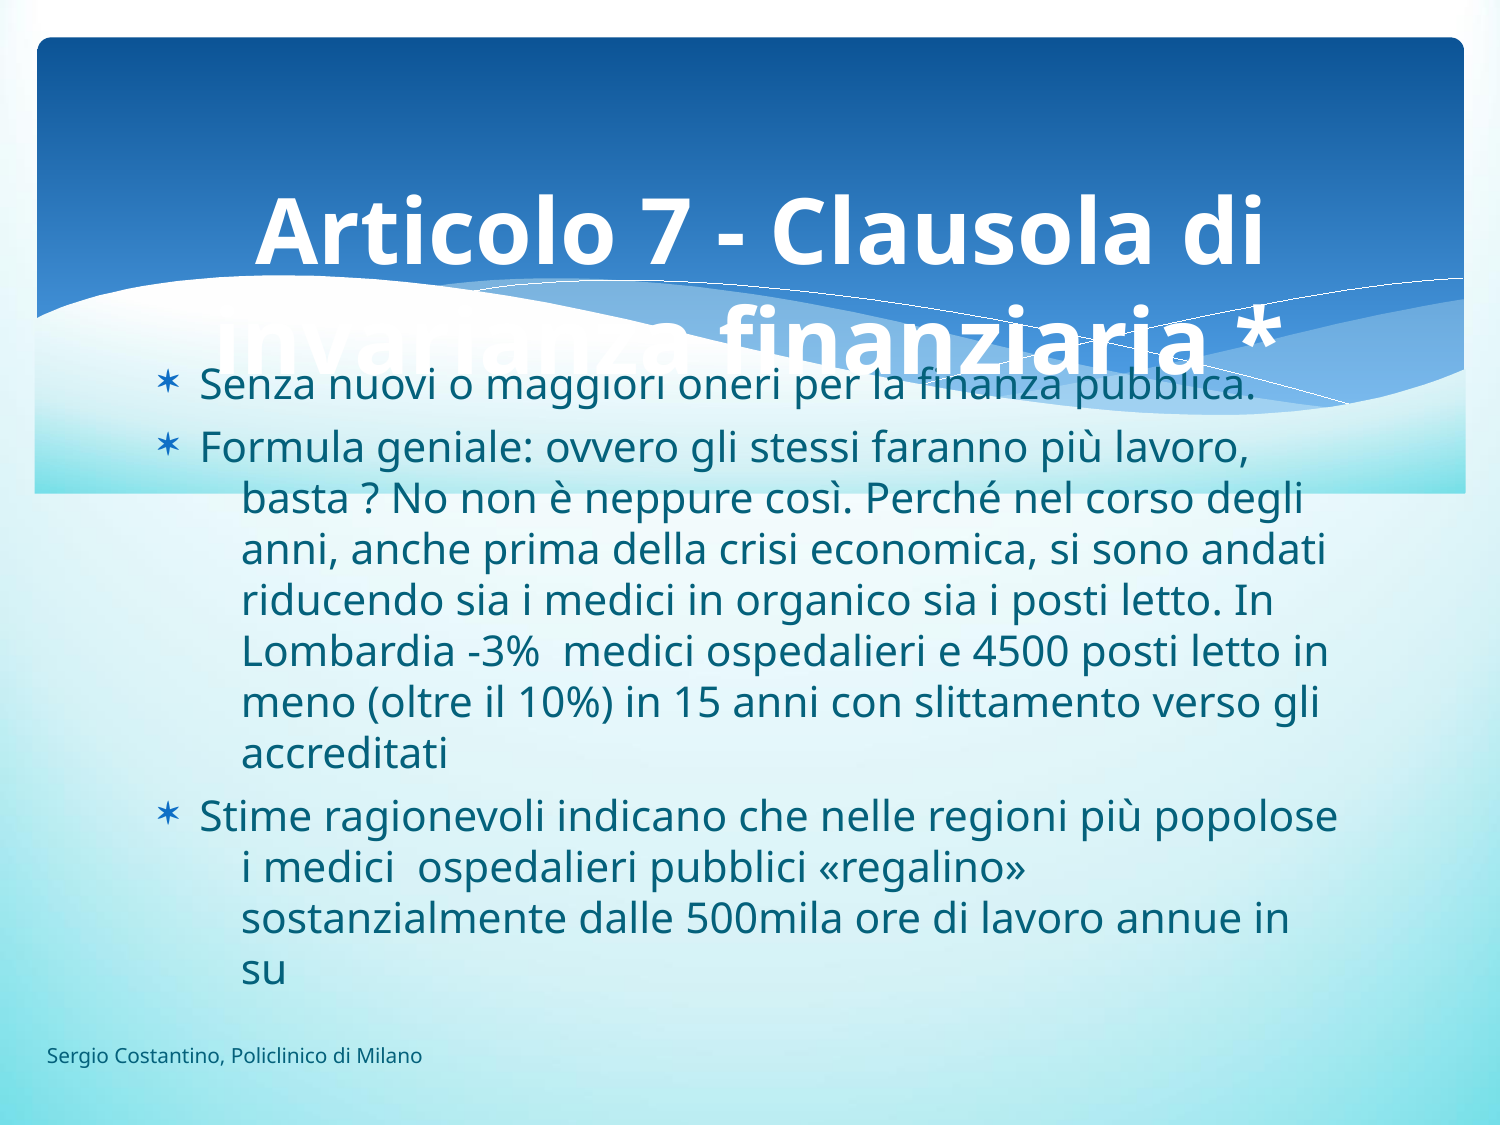

Articolo 7 - Clausola di invarianza finanziaria *
# Senza nuovi o maggiori oneri per la finanza pubblica.
Formula geniale: ovvero gli stessi faranno più lavoro, basta ? No non è neppure così. Perché nel corso degli anni, anche prima della crisi economica, si sono andati riducendo sia i medici in organico sia i posti letto. In Lombardia -3% medici ospedalieri e 4500 posti letto in meno (oltre il 10%) in 15 anni con slittamento verso gli accreditati
Stime ragionevoli indicano che nelle regioni più popolose i medici ospedalieri pubblici «regalino» sostanzialmente dalle 500mila ore di lavoro annue in su
Sergio Costantino, Policlinico di Milano